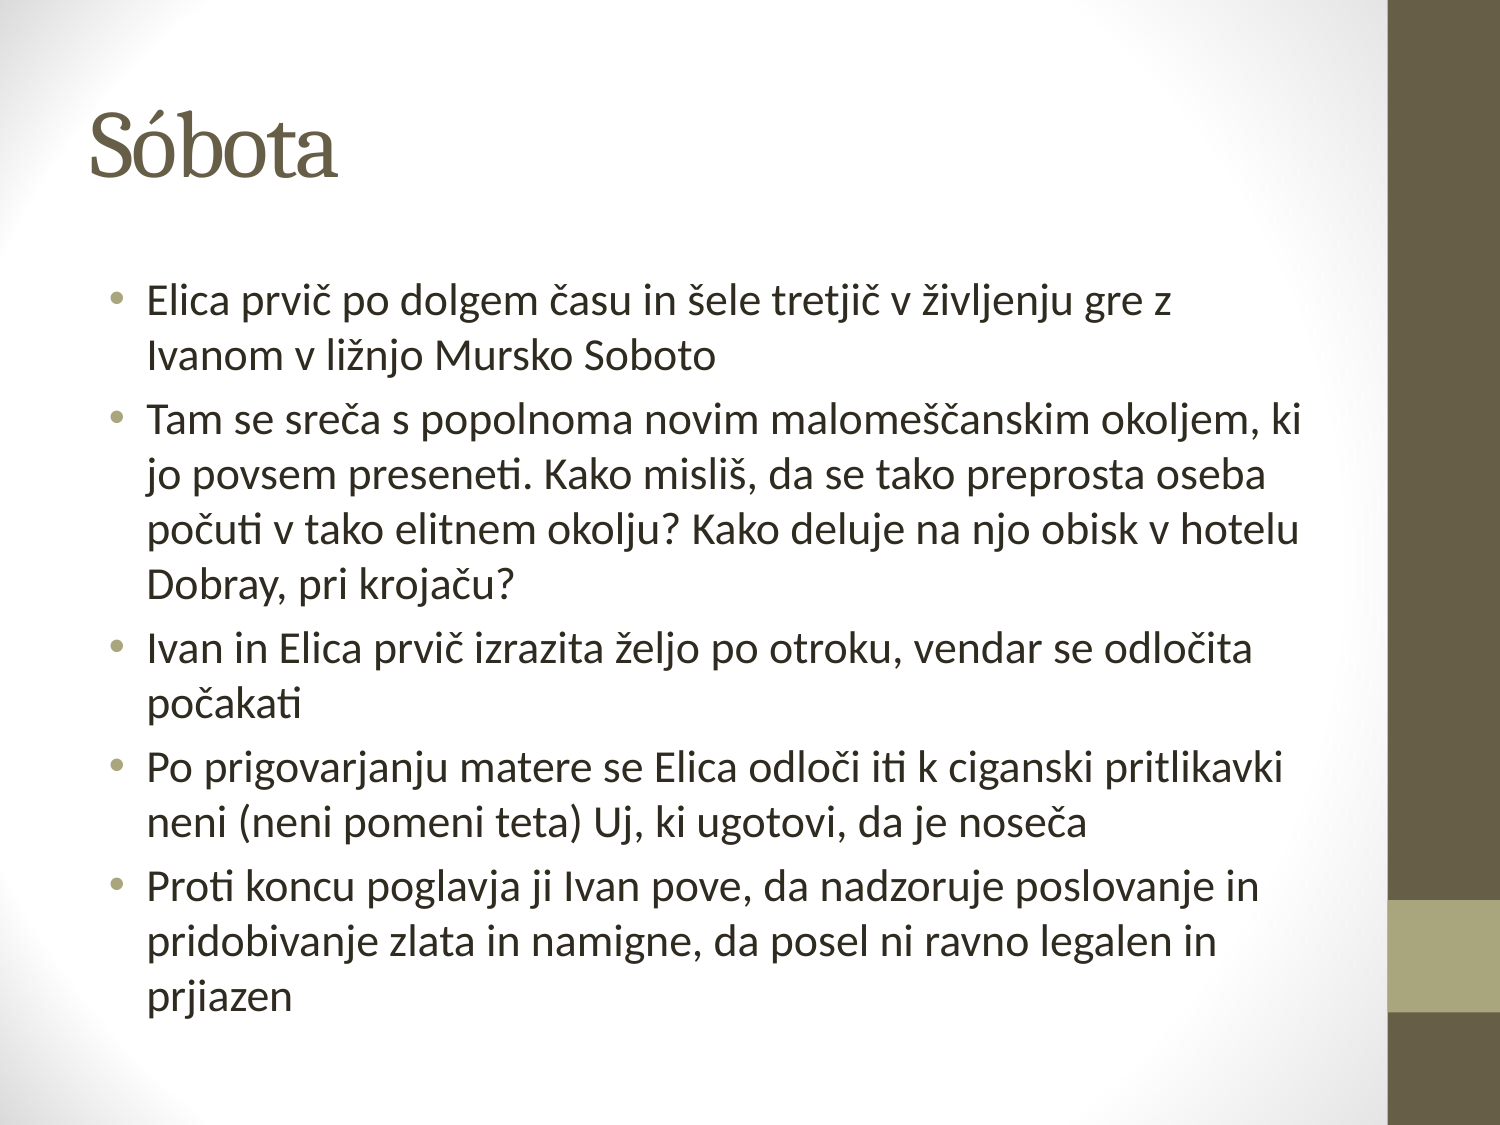

# Sóbota
Elica prvič po dolgem času in šele tretjič v življenju gre z Ivanom v ližnjo Mursko Soboto
Tam se sreča s popolnoma novim malomeščanskim okoljem, ki jo povsem preseneti. Kako misliš, da se tako preprosta oseba počuti v tako elitnem okolju? Kako deluje na njo obisk v hotelu Dobray, pri krojaču?
Ivan in Elica prvič izrazita željo po otroku, vendar se odločita počakati
Po prigovarjanju matere se Elica odloči iti k ciganski pritlikavki neni (neni pomeni teta) Uj, ki ugotovi, da je noseča
Proti koncu poglavja ji Ivan pove, da nadzoruje poslovanje in pridobivanje zlata in namigne, da posel ni ravno legalen in prjiazen